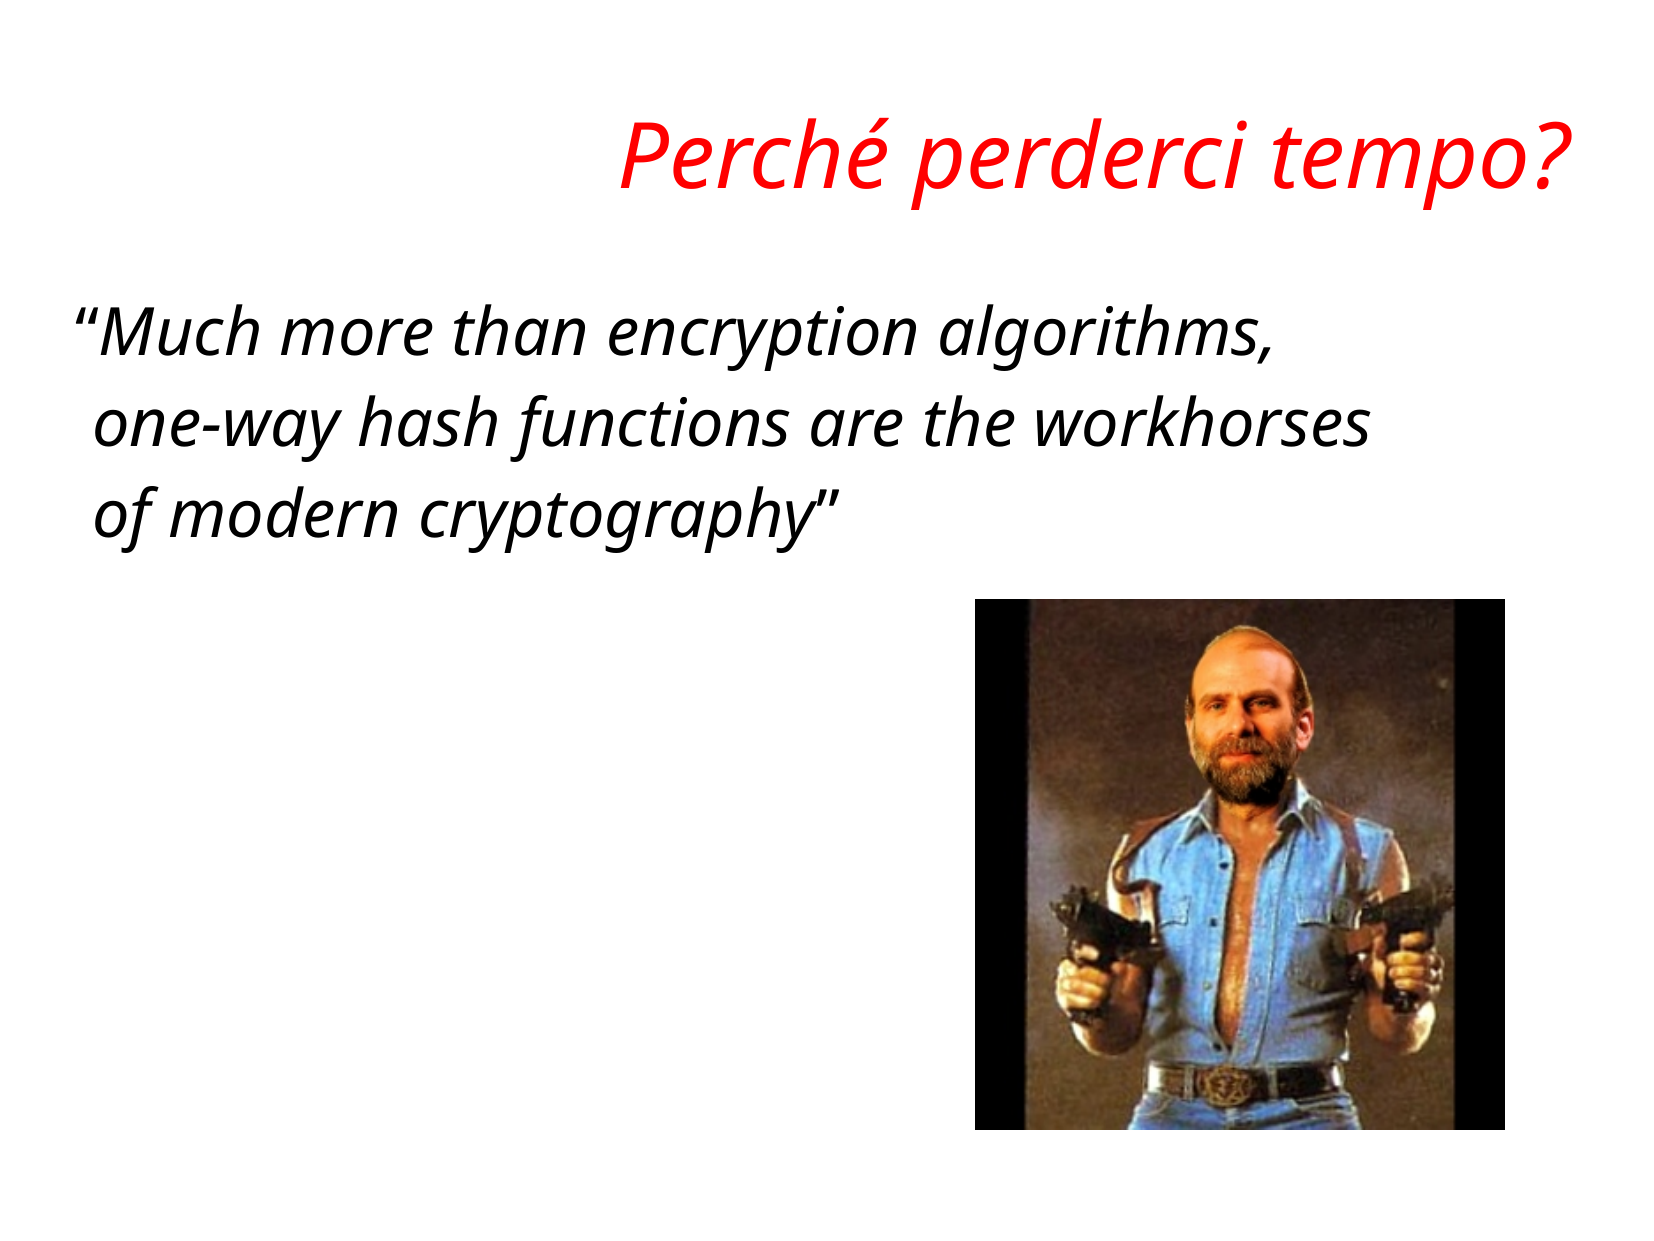

# Perché perderci tempo?
“Much more than encryption algorithms,
 one-way hash functions are the workhorses
 of modern cryptography”